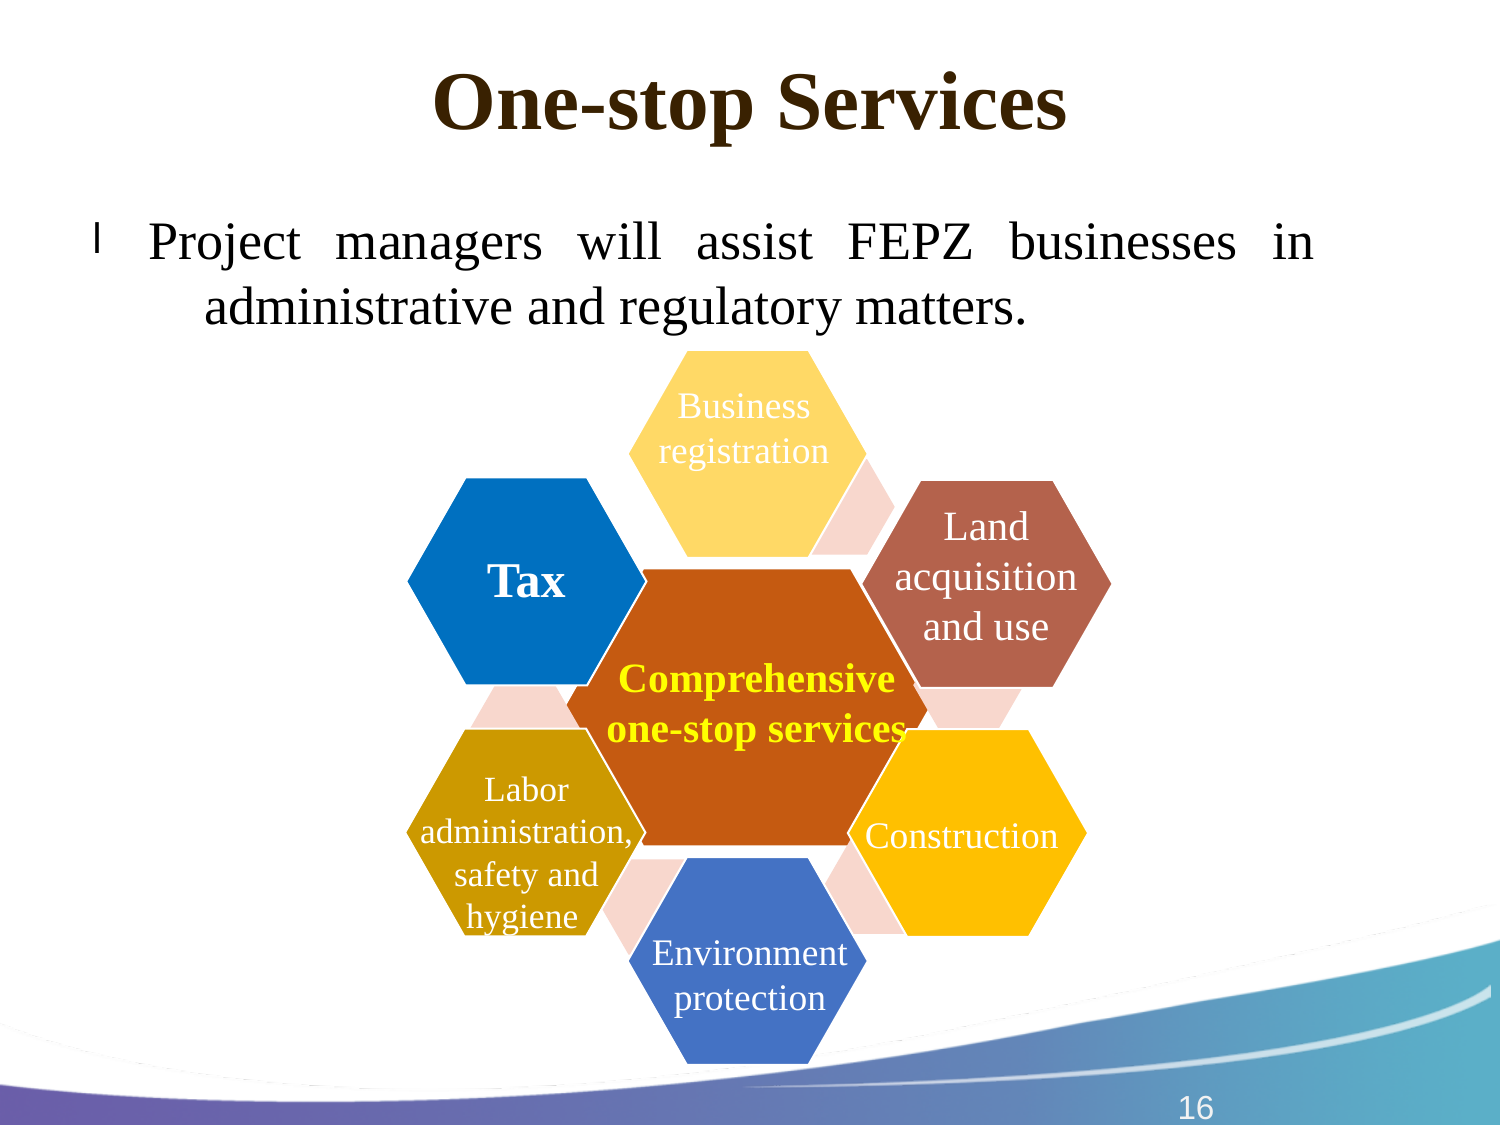

One-stop Services
Project managers will assist FEPZ businesses in administrative and regulatory matters.
Tax
Business registration
Land acquisition and use
Comprehensive one-stop services
Labor administration, safety and hygiene
Construction
Environment protection